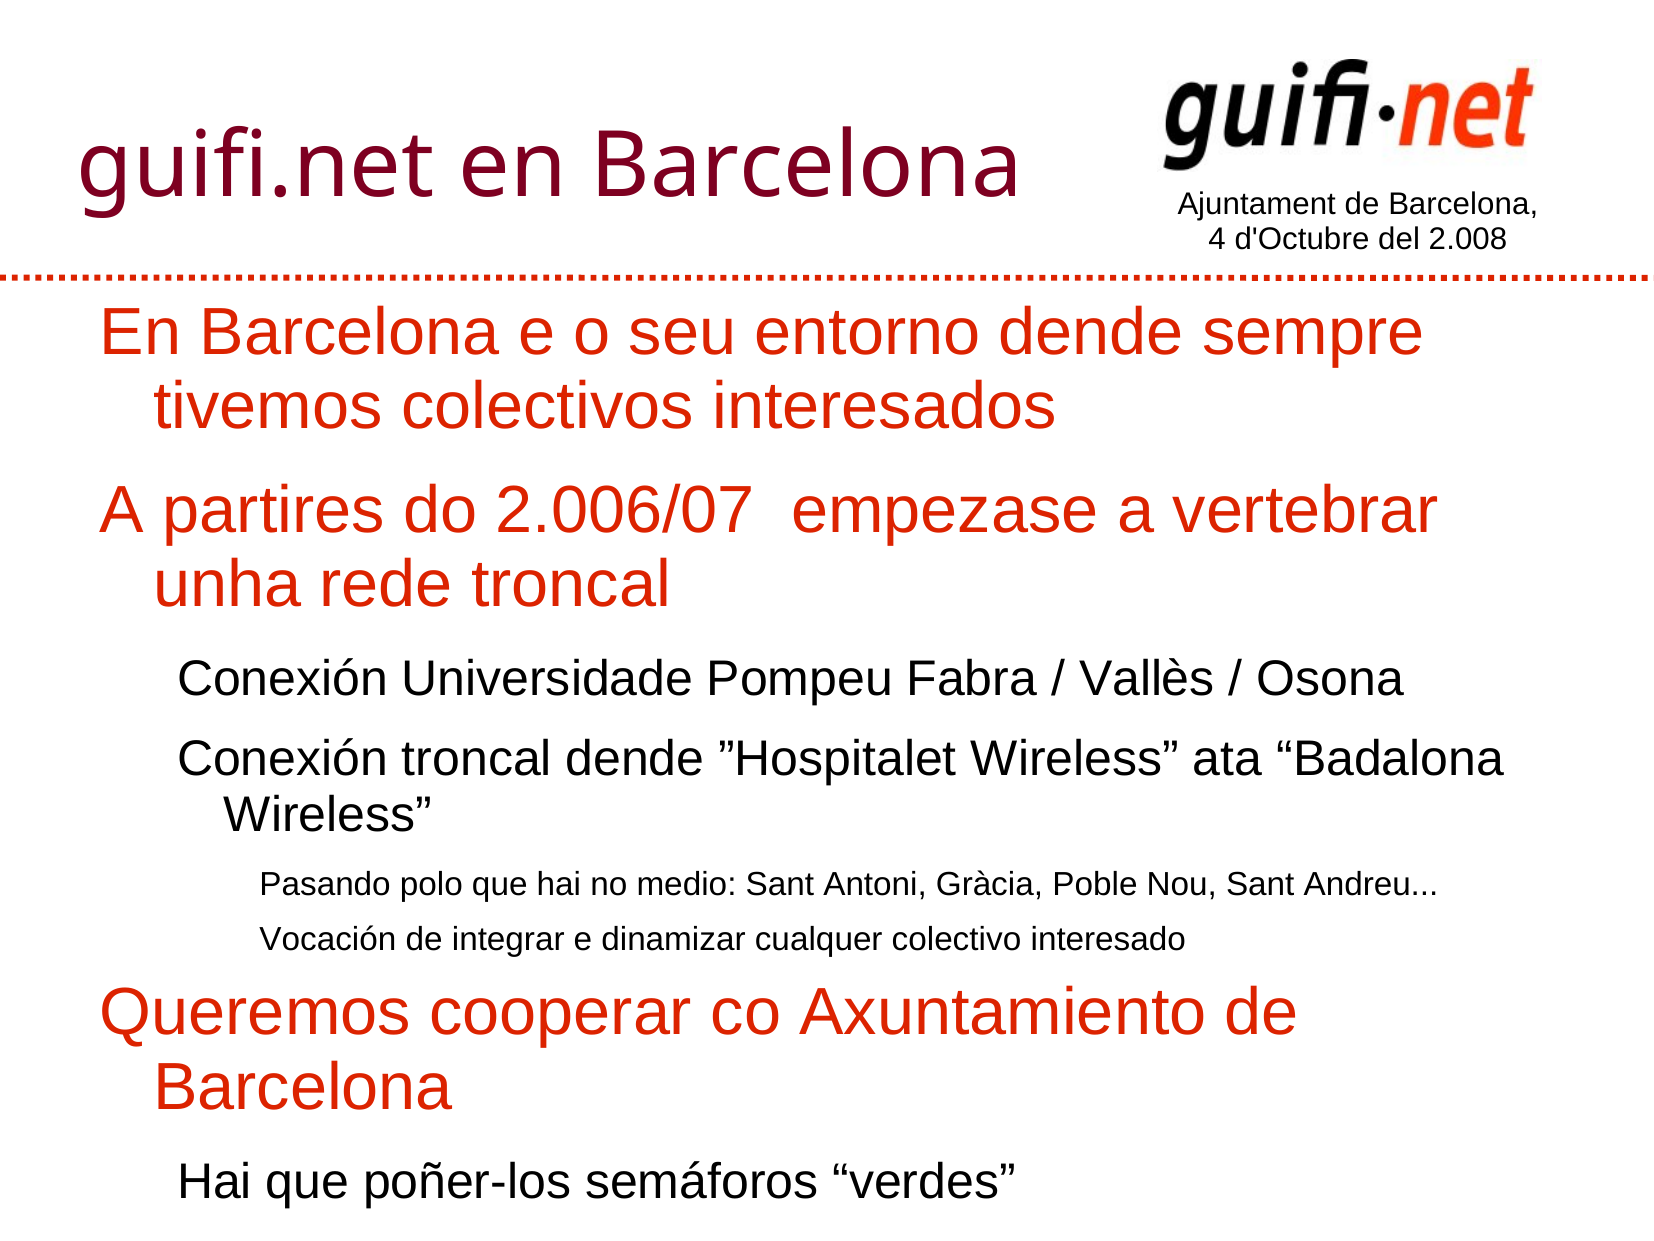

guifi.net en Barcelona
En Barcelona e o seu entorno dende sempre tivemos colectivos interesados
A partires do 2.006/07 empezase a vertebrar unha rede troncal
Conexión Universidade Pompeu Fabra / Vallès / Osona
Conexión troncal dende ”Hospitalet Wireless” ata “Badalona Wireless”
Pasando polo que hai no medio: Sant Antoni, Gràcia, Poble Nou, Sant Andreu...
Vocación de integrar e dinamizar cualquer colectivo interesado
Queremos cooperar co Axuntamiento de Barcelona
Hai que poñer-los semáforos “verdes”